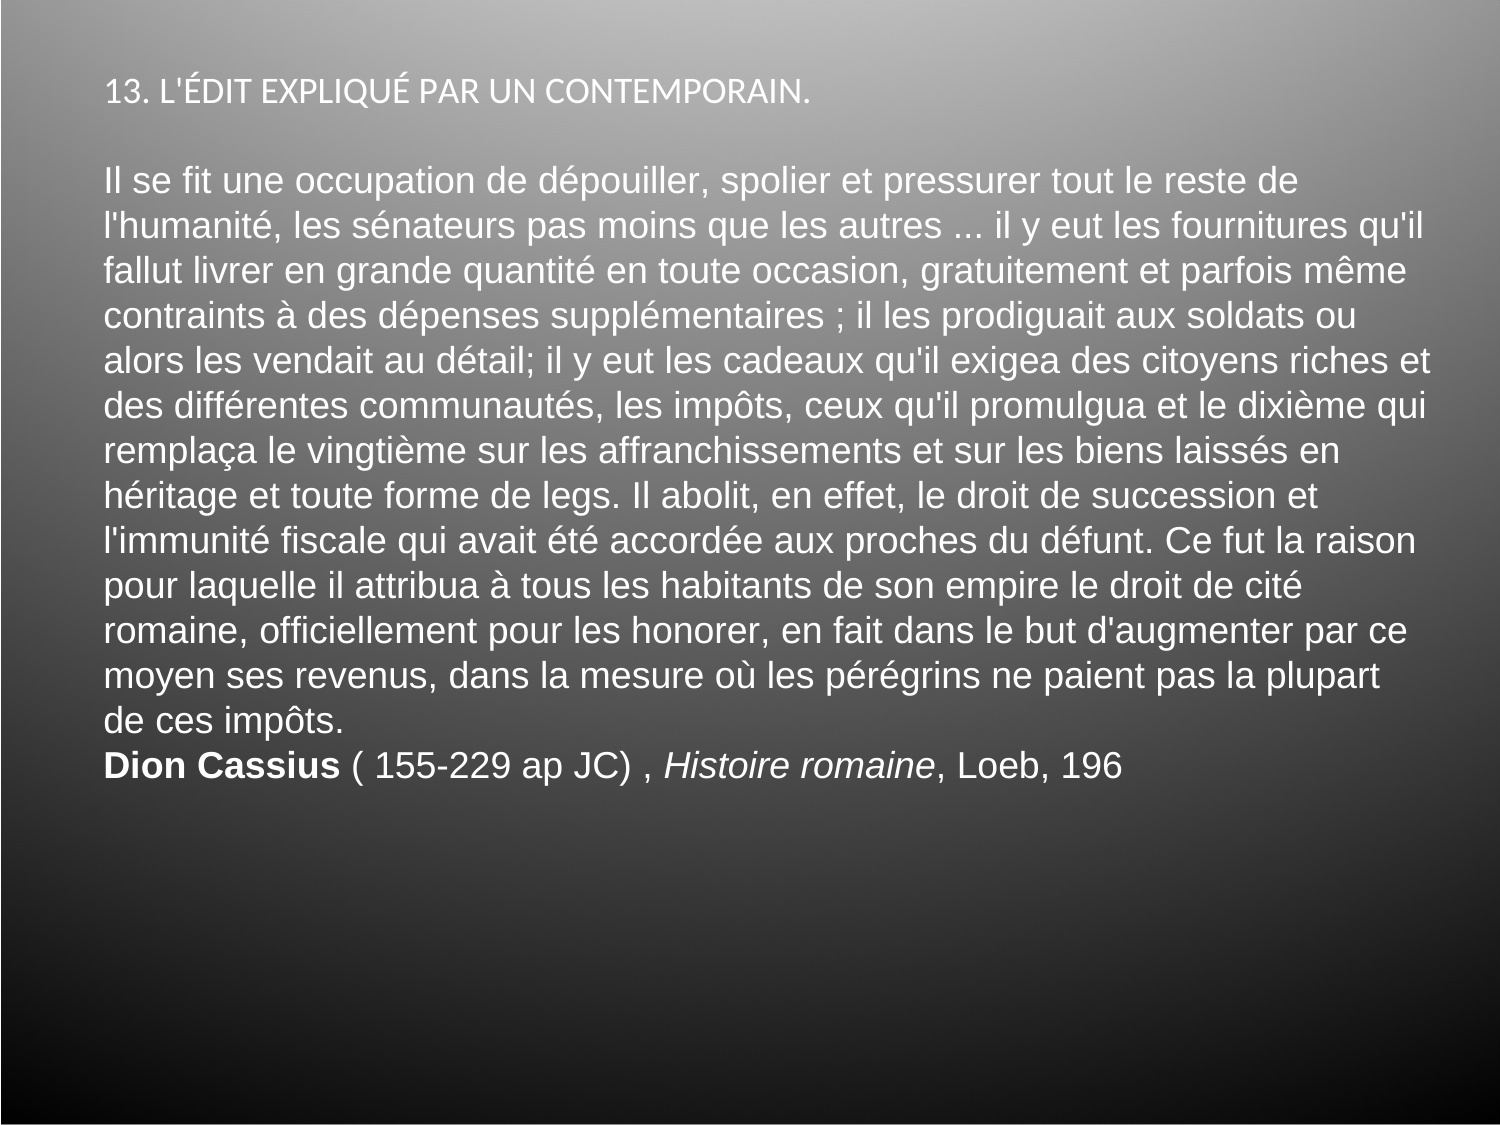

13. L'ÉDIT EXPLIQUÉ PAR UN CONTEMPORAIN.
Il se fit une occupation de dépouiller, spolier et pressurer tout le reste de l'humanité, les sénateurs pas moins que les autres ... il y eut les fournitures qu'il fallut livrer en grande quantité en toute occasion, gratuitement et parfois même contraints à des dépenses supplémentaires ; il les prodiguait aux soldats ou alors les vendait au détail; il y eut les cadeaux qu'il exigea des citoyens riches et des différentes communautés, les impôts, ceux qu'il promulgua et le dixième qui remplaça le vingtième sur les affranchissements et sur les biens laissés en héritage et toute forme de legs. Il abolit, en effet, le droit de succession et l'immunité fiscale qui avait été accordée aux proches du défunt. Ce fut la raison pour laquelle il attribua à tous les habitants de son empire le droit de cité romaine, officiellement pour les honorer, en fait dans le but d'augmenter par ce moyen ses revenus, dans la mesure où les pérégrins ne paient pas la plupart de ces impôts.
Dion Cassius ( 155-229 ap JC) , Histoire romaine, Loeb, 196